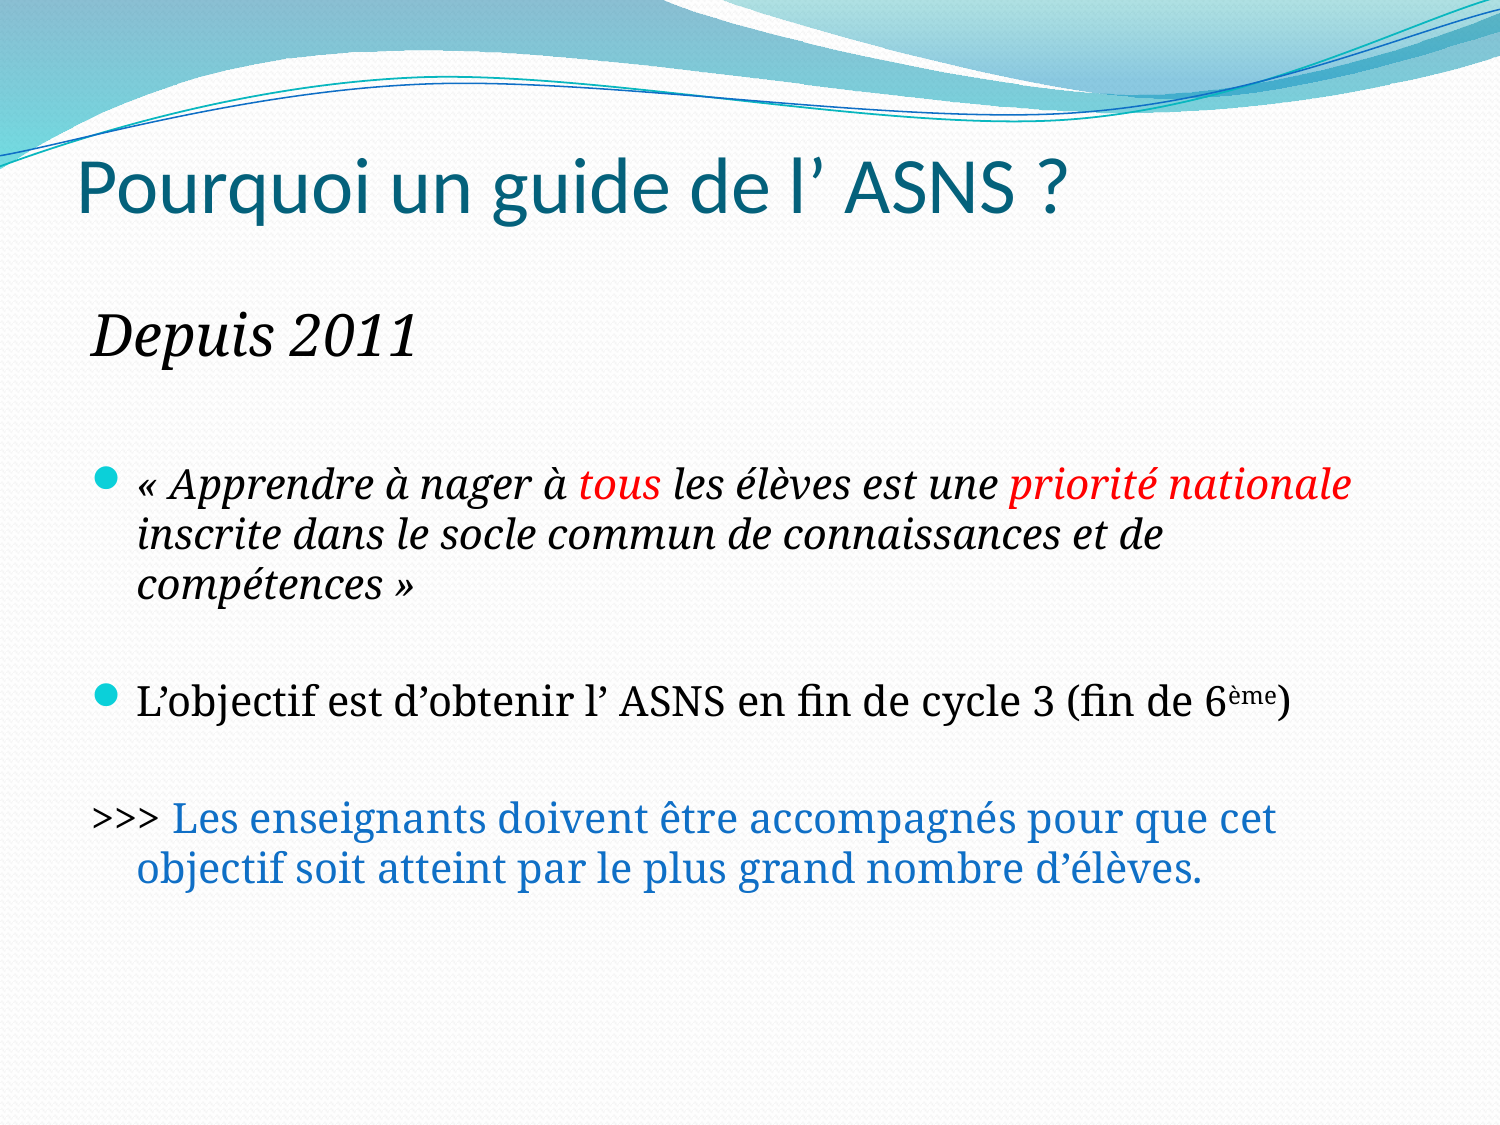

# Pourquoi un guide de l’ ASNS ?
Depuis 2011
« Apprendre à nager à tous les élèves est une priorité nationale inscrite dans le socle commun de connaissances et de compétences »
L’objectif est d’obtenir l’ ASNS en fin de cycle 3 (fin de 6ème)
>>> Les enseignants doivent être accompagnés pour que cet objectif soit atteint par le plus grand nombre d’élèves.